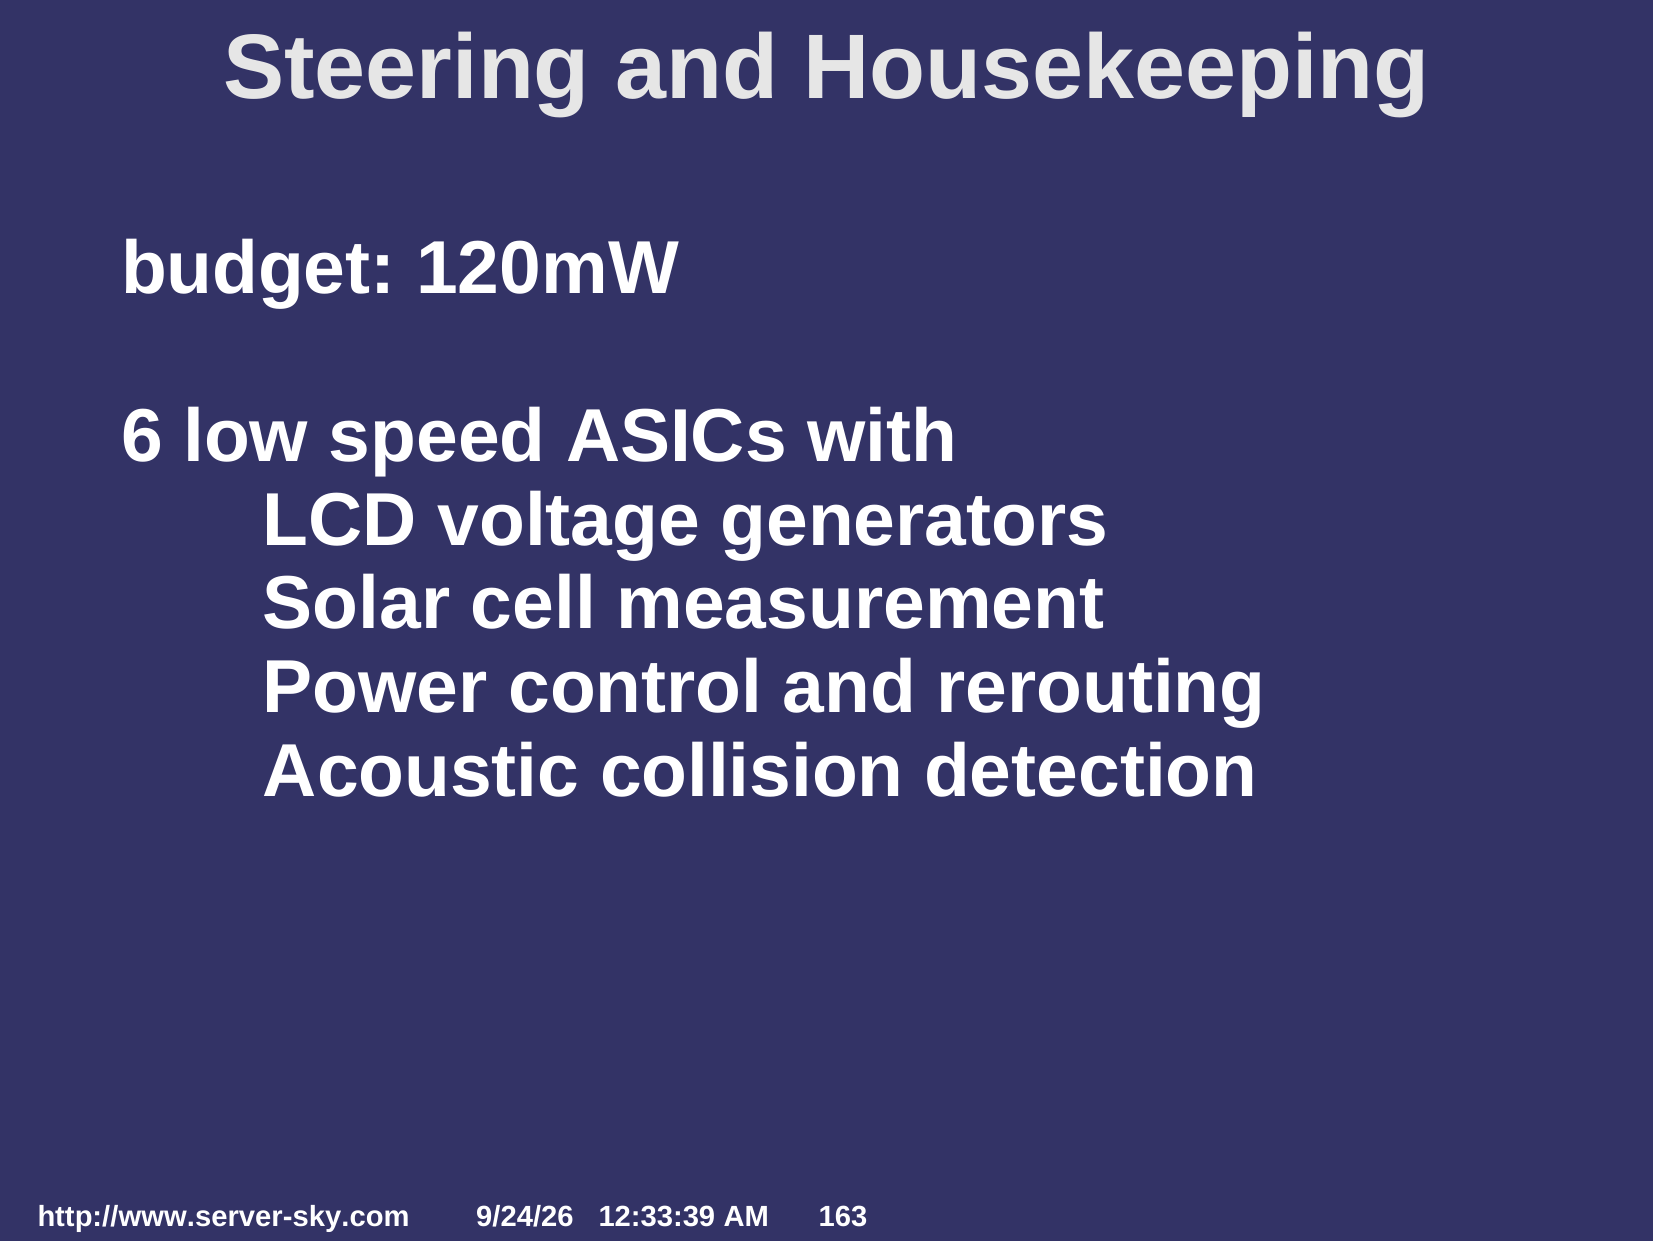

# Steering and Housekeeping
budget: 120mW
6 low speed ASICs with
LCD voltage generators
Solar cell measurement
Power control and rerouting
Acoustic collision detection